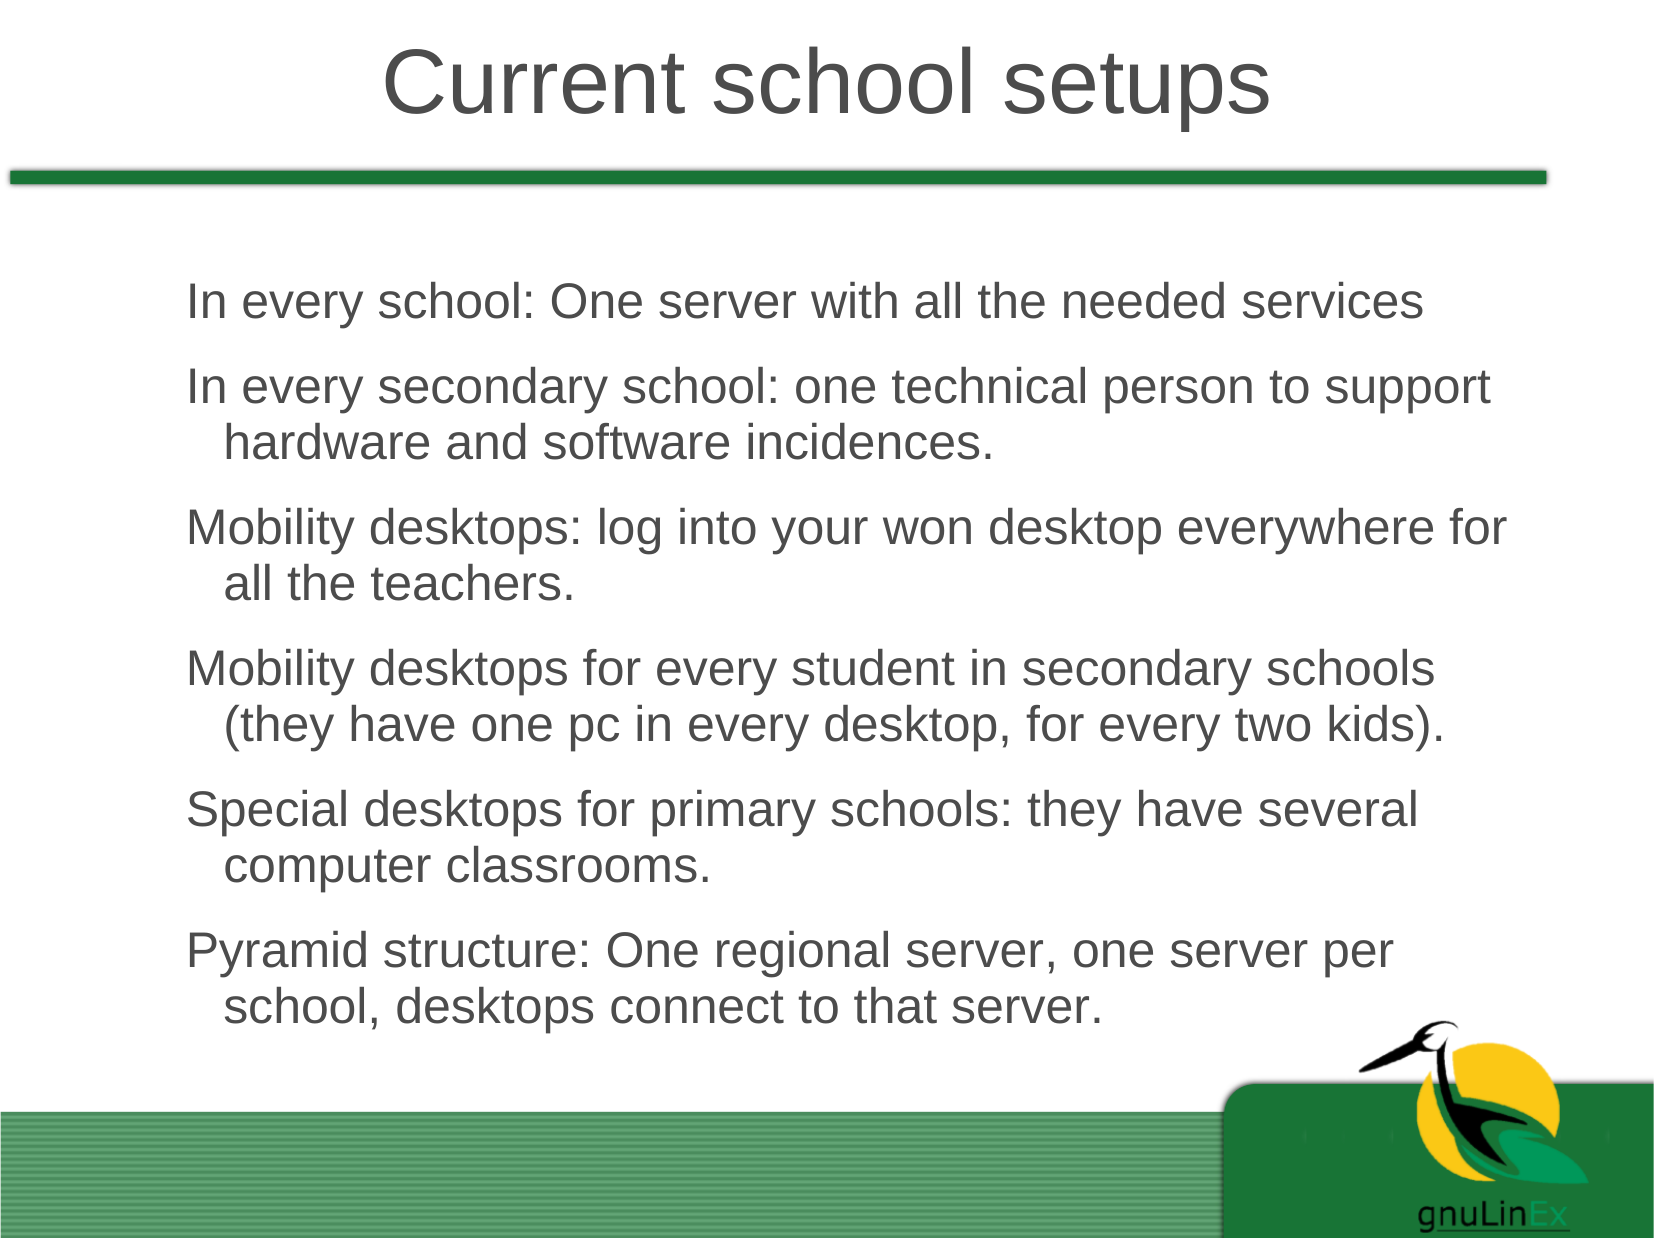

# Current school setups
In every school: One server with all the needed services
In every secondary school: one technical person to support hardware and software incidences.
Mobility desktops: log into your won desktop everywhere for all the teachers.
Mobility desktops for every student in secondary schools (they have one pc in every desktop, for every two kids).
Special desktops for primary schools: they have several computer classrooms.
Pyramid structure: One regional server, one server per school, desktops connect to that server.